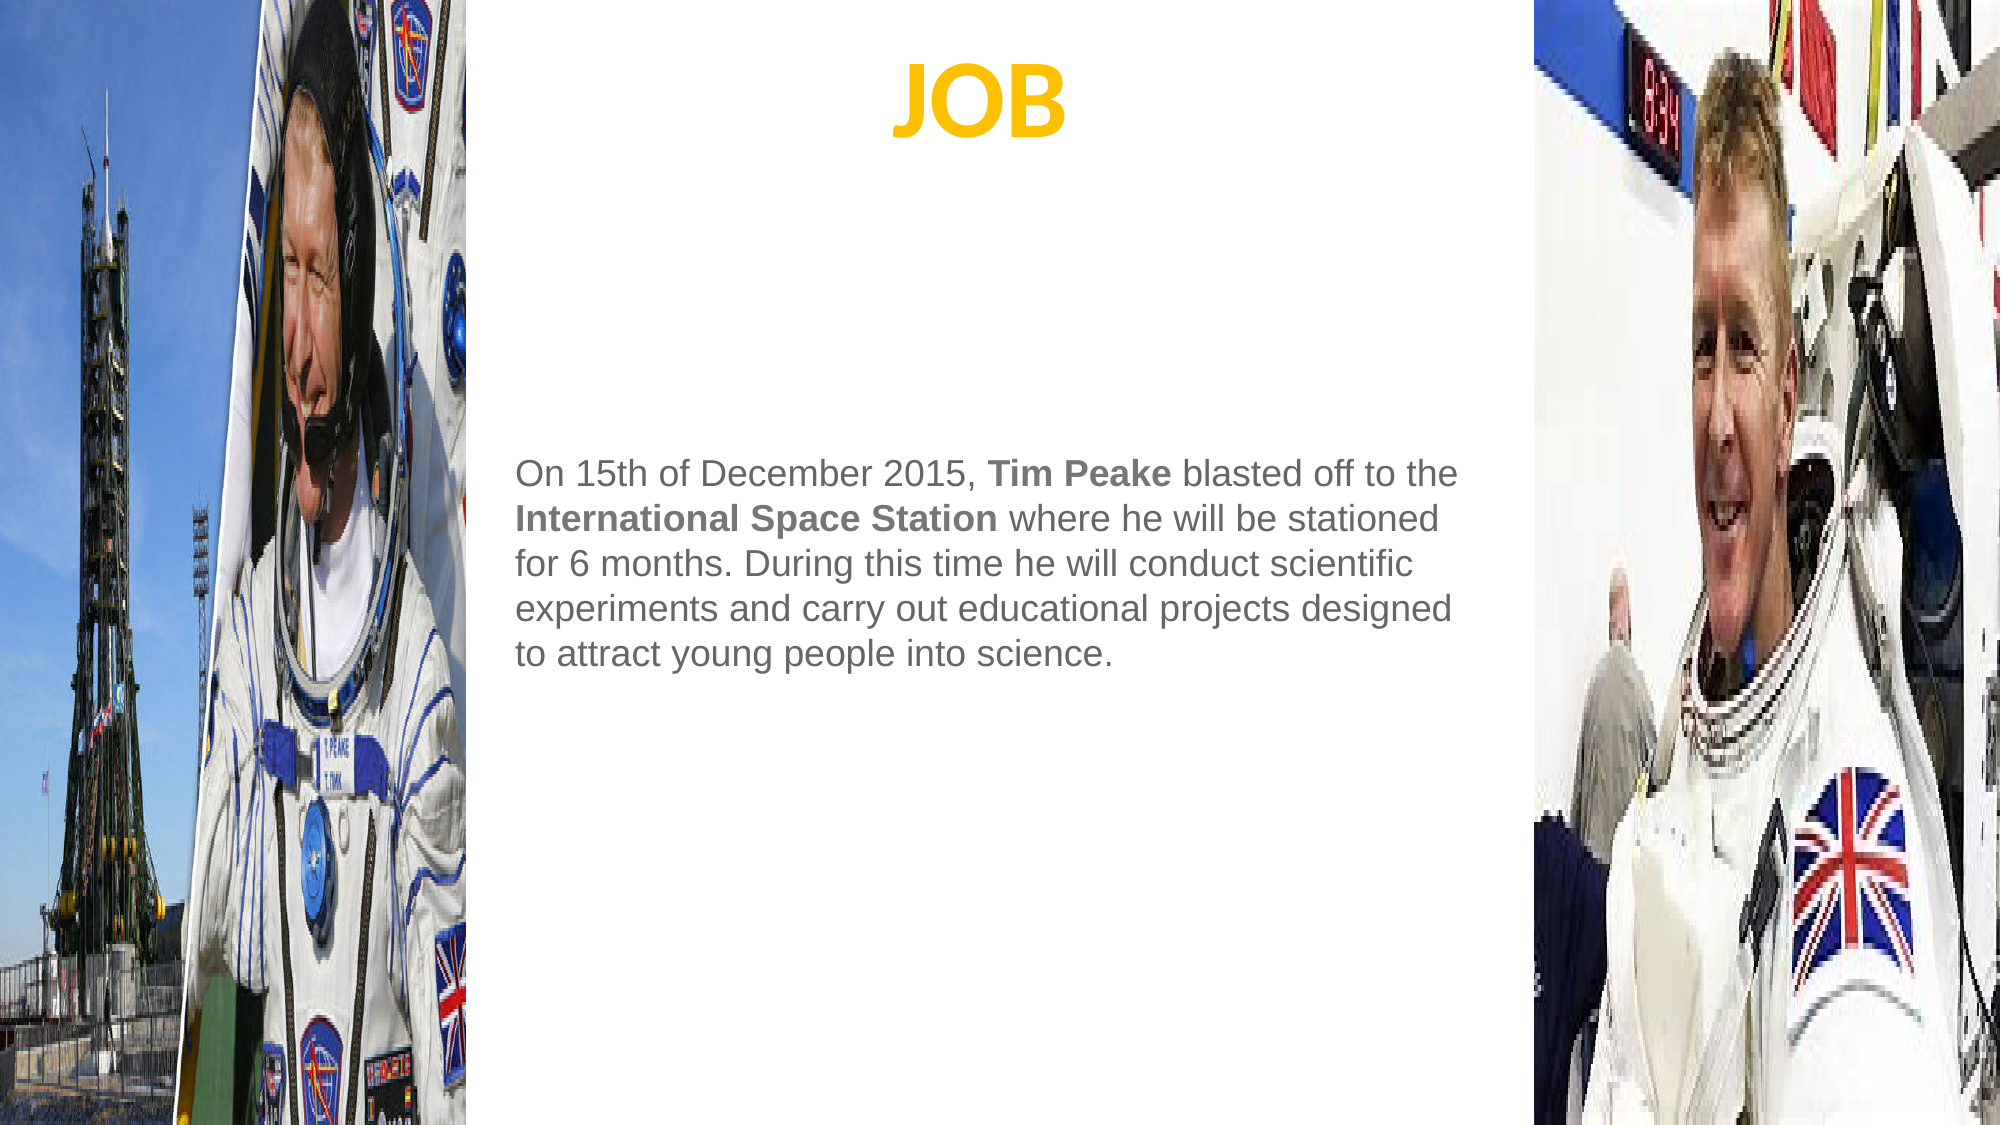

JOB
On 15th of December 2015, Tim Peake blasted off to the International Space Station where he will be stationed for 6 months. During this time he will conduct scientific experiments and carry out educational projects designed to attract young people into science.